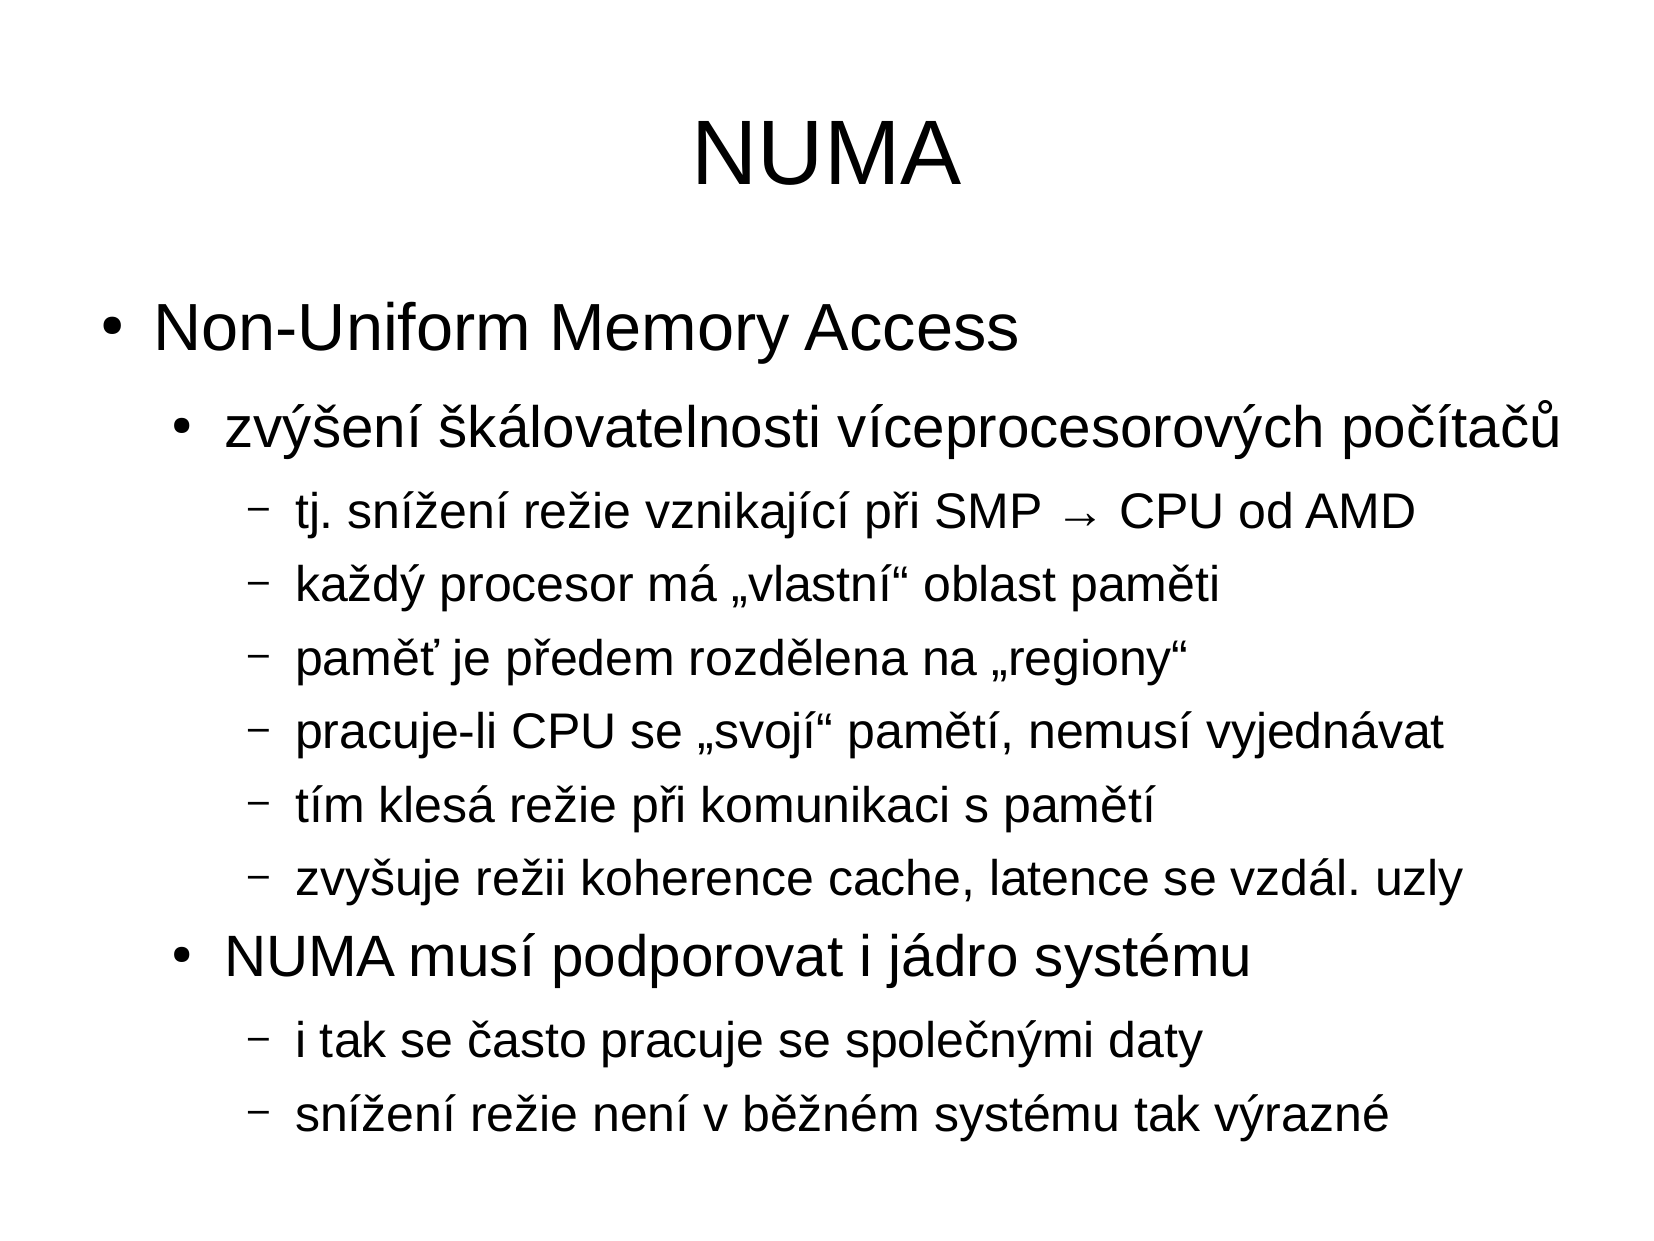

# NUMA
Non-Uniform Memory Access
zvýšení škálovatelnosti víceprocesorových počítačů
tj. snížení režie vznikající při SMP → CPU od AMD
každý procesor má „vlastní“ oblast paměti
paměť je předem rozdělena na „regiony“
pracuje-li CPU se „svojí“ pamětí, nemusí vyjednávat
tím klesá režie při komunikaci s pamětí
zvyšuje režii koherence cache, latence se vzdál. uzly
NUMA musí podporovat i jádro systému
i tak se často pracuje se společnými daty
snížení režie není v běžném systému tak výrazné